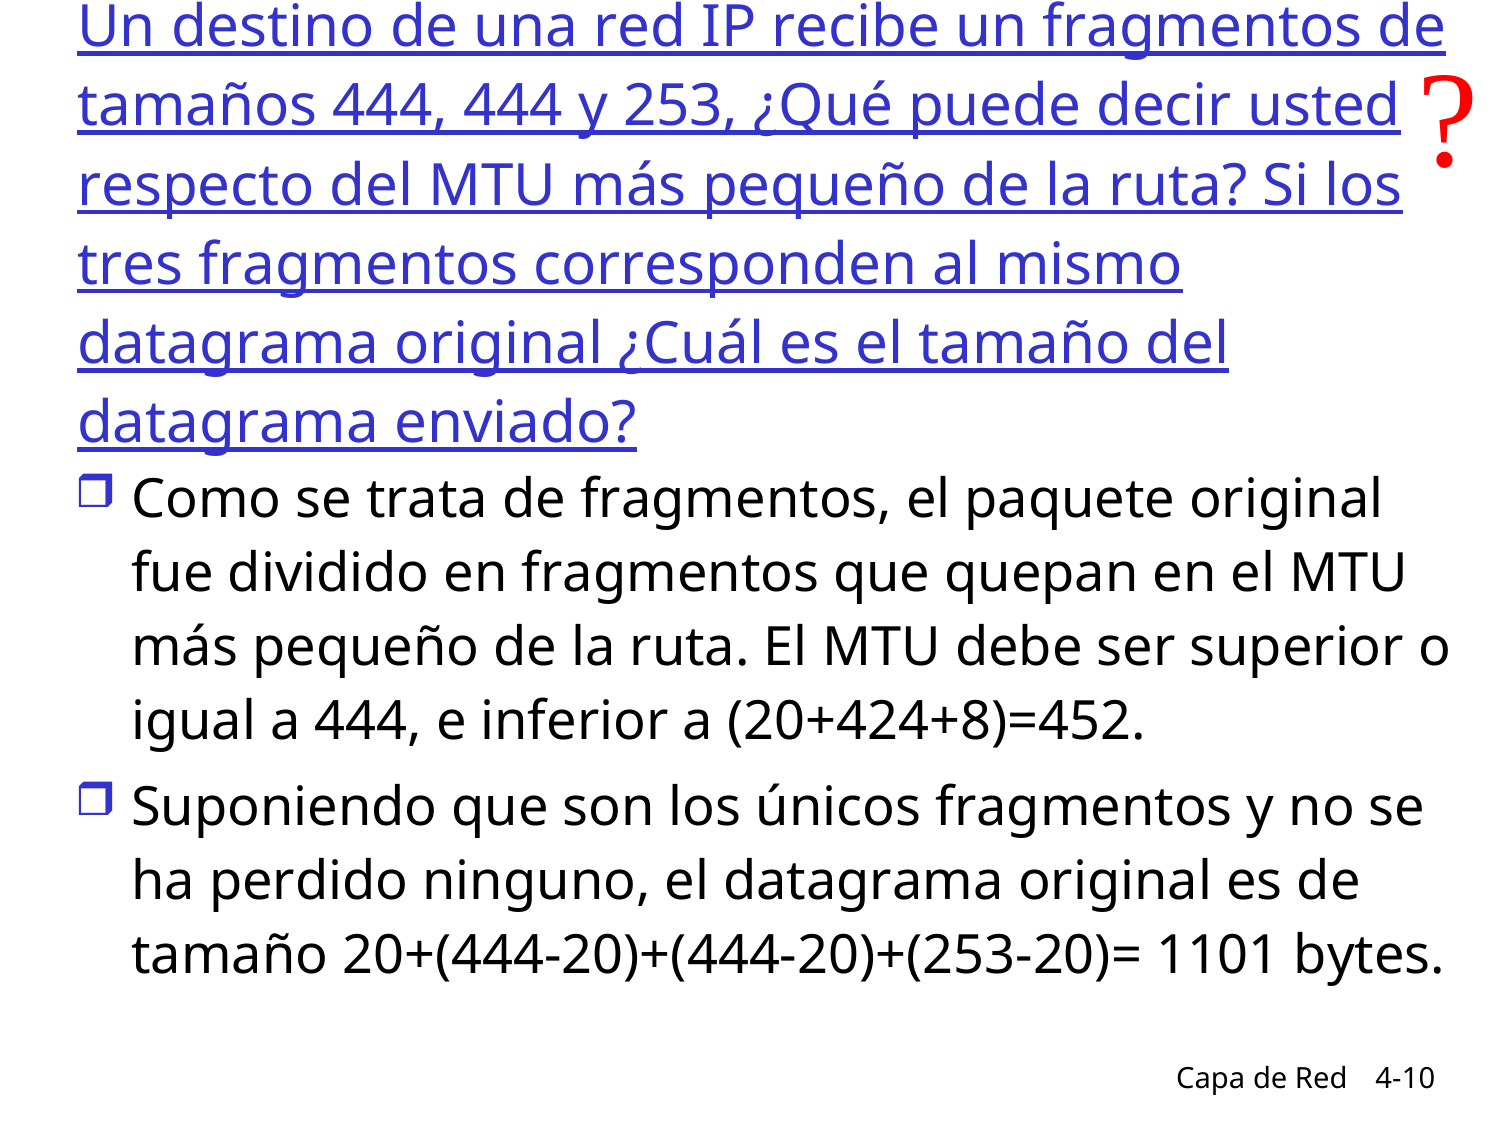

# Un destino de una red IP recibe un fragmentos de tamaños 444, 444 y 253, ¿Qué puede decir usted respecto del MTU más pequeño de la ruta? Si los tres fragmentos corresponden al mismo datagrama original ¿Cuál es el tamaño del datagrama enviado?
?
Como se trata de fragmentos, el paquete original fue dividido en fragmentos que quepan en el MTU más pequeño de la ruta. El MTU debe ser superior o igual a 444, e inferior a (20+424+8)=452.
Suponiendo que son los únicos fragmentos y no se ha perdido ninguno, el datagrama original es de tamaño 20+(444-20)+(444-20)+(253-20)= 1101 bytes.
10